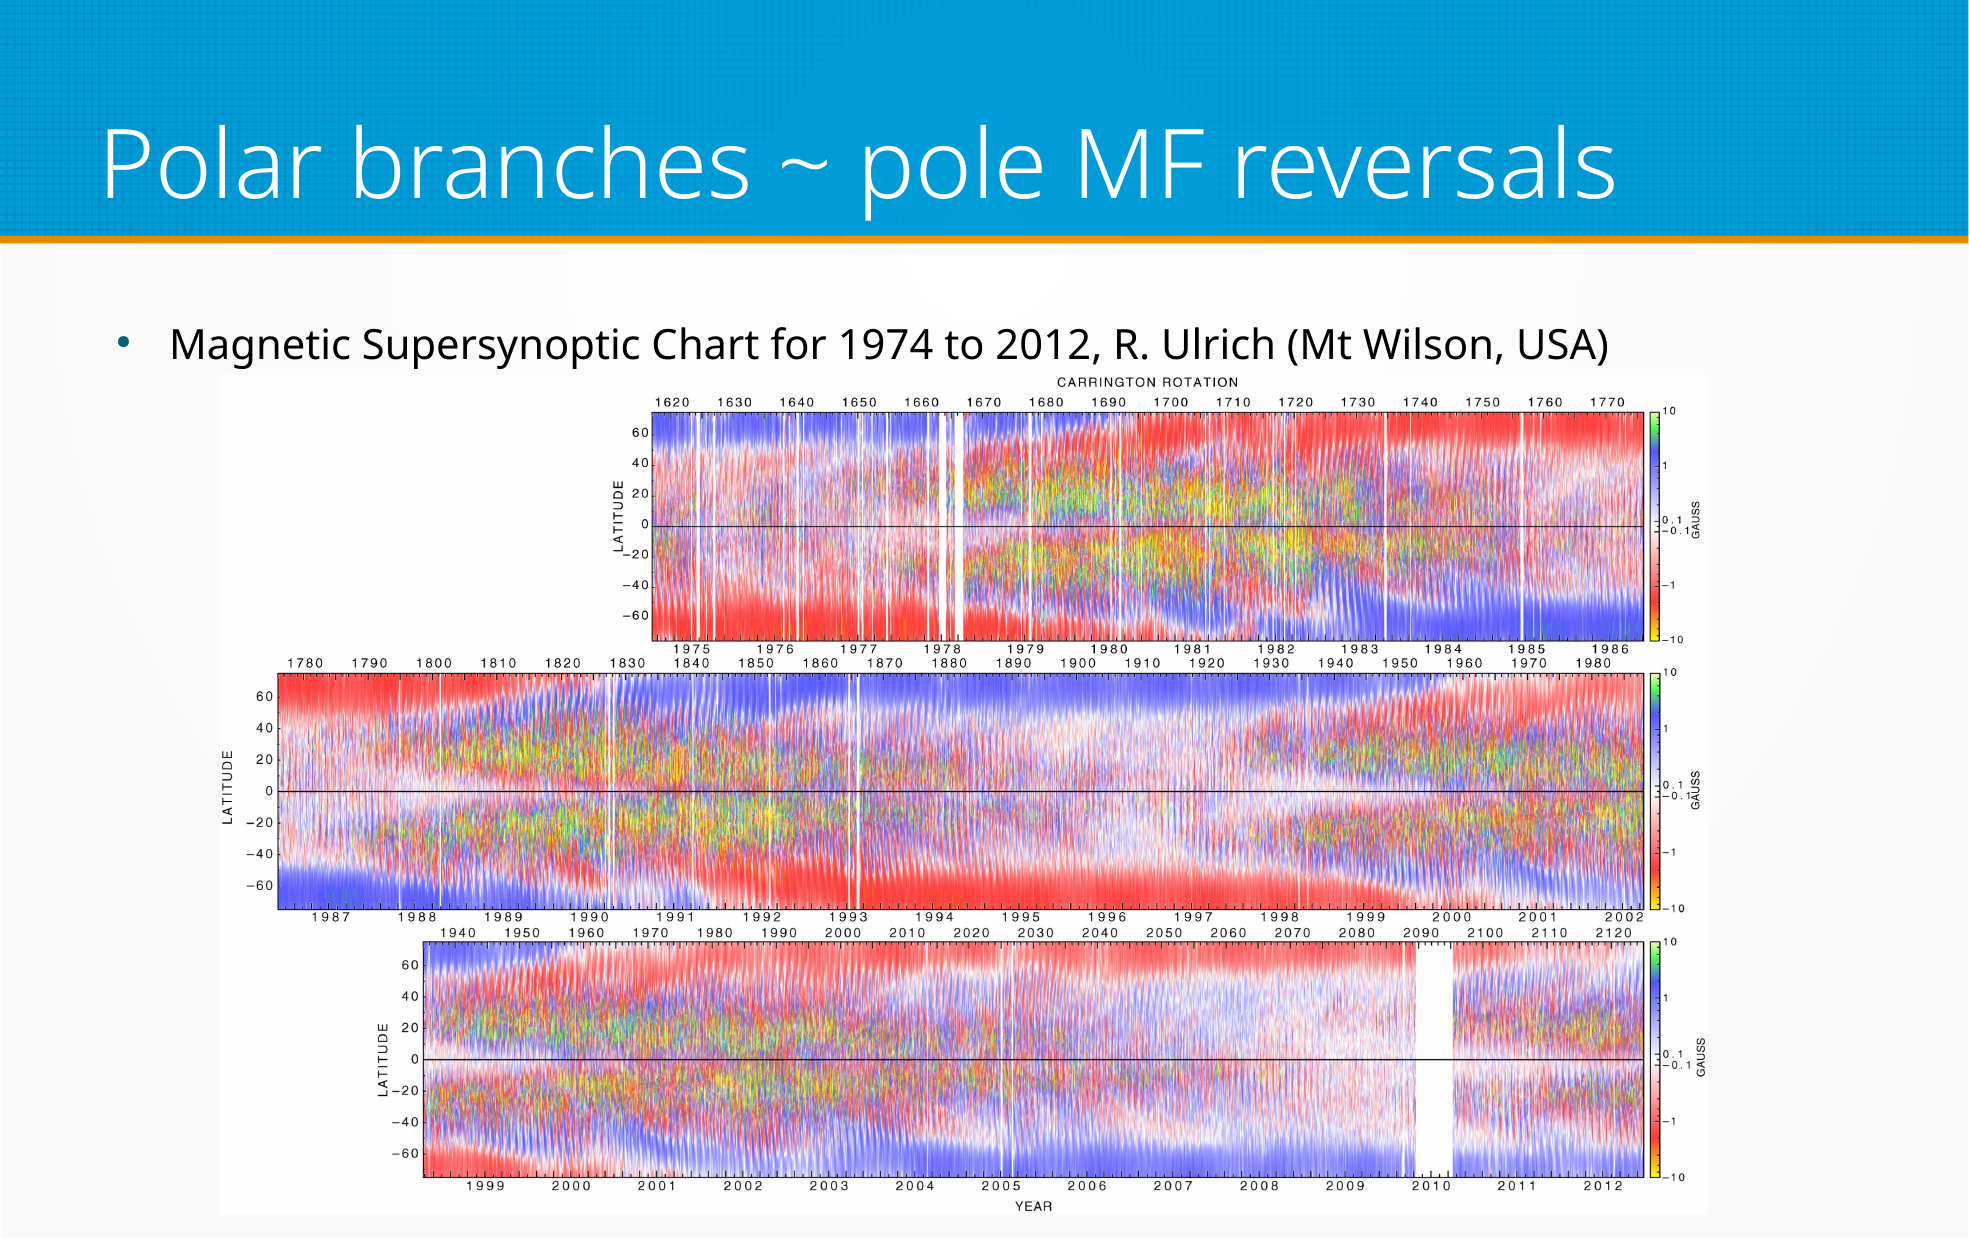

# Polar branches ~ pole MF reversals
Magnetic Supersynoptic Chart for 1974 to 2012, R. Ulrich (Mt Wilson, USA)